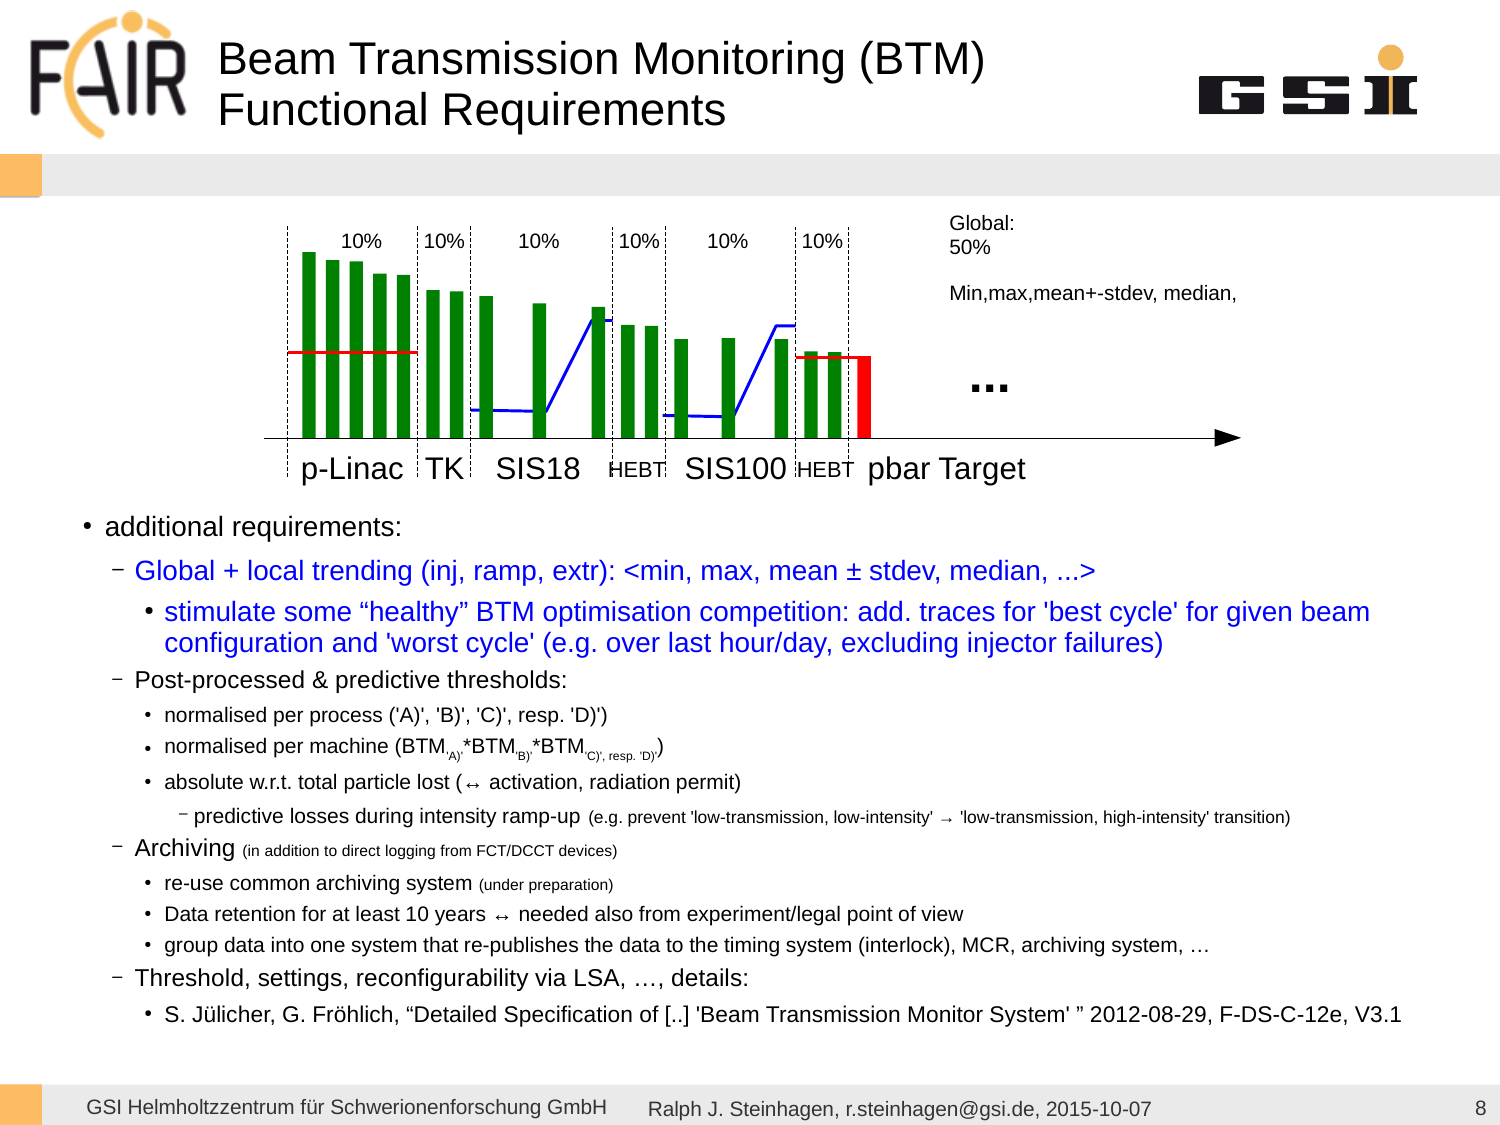

# Beam Transmission Monitoring (BTM) Functional Requirements
Global:
50%
Min,max,mean+-stdev, median,
10%
10%
10%
10%
10%
10%
...
p-Linac
SIS18
TK
SIS100
pbar Target
HEBT
HEBT
additional requirements:
Global + local trending (inj, ramp, extr): <min, max, mean ± stdev, median, ...>
stimulate some “healthy” BTM optimisation competition: add. traces for 'best cycle' for given beam configuration and 'worst cycle' (e.g. over last hour/day, excluding injector failures)
Post-processed & predictive thresholds:
normalised per process ('A)', 'B)', 'C)', resp. 'D)')
normalised per machine (BTM'A)'*BTM'B)'*BTM'C)', resp. 'D)')
absolute w.r.t. total particle lost (↔ activation, radiation permit)
predictive losses during intensity ramp-up (e.g. prevent 'low-transmission, low-intensity' → 'low-transmission, high-intensity' transition)
Archiving (in addition to direct logging from FCT/DCCT devices)
re-use common archiving system (under preparation)
Data retention for at least 10 years ↔ needed also from experiment/legal point of view
group data into one system that re-publishes the data to the timing system (interlock), MCR, archiving system, …
Threshold, settings, reconfigurability via LSA, …, details:
S. Jülicher, G. Fröhlich, “Detailed Specification of [..] 'Beam Transmission Monitor System' ” 2012-08-29, F-DS-C-12e, V3.1